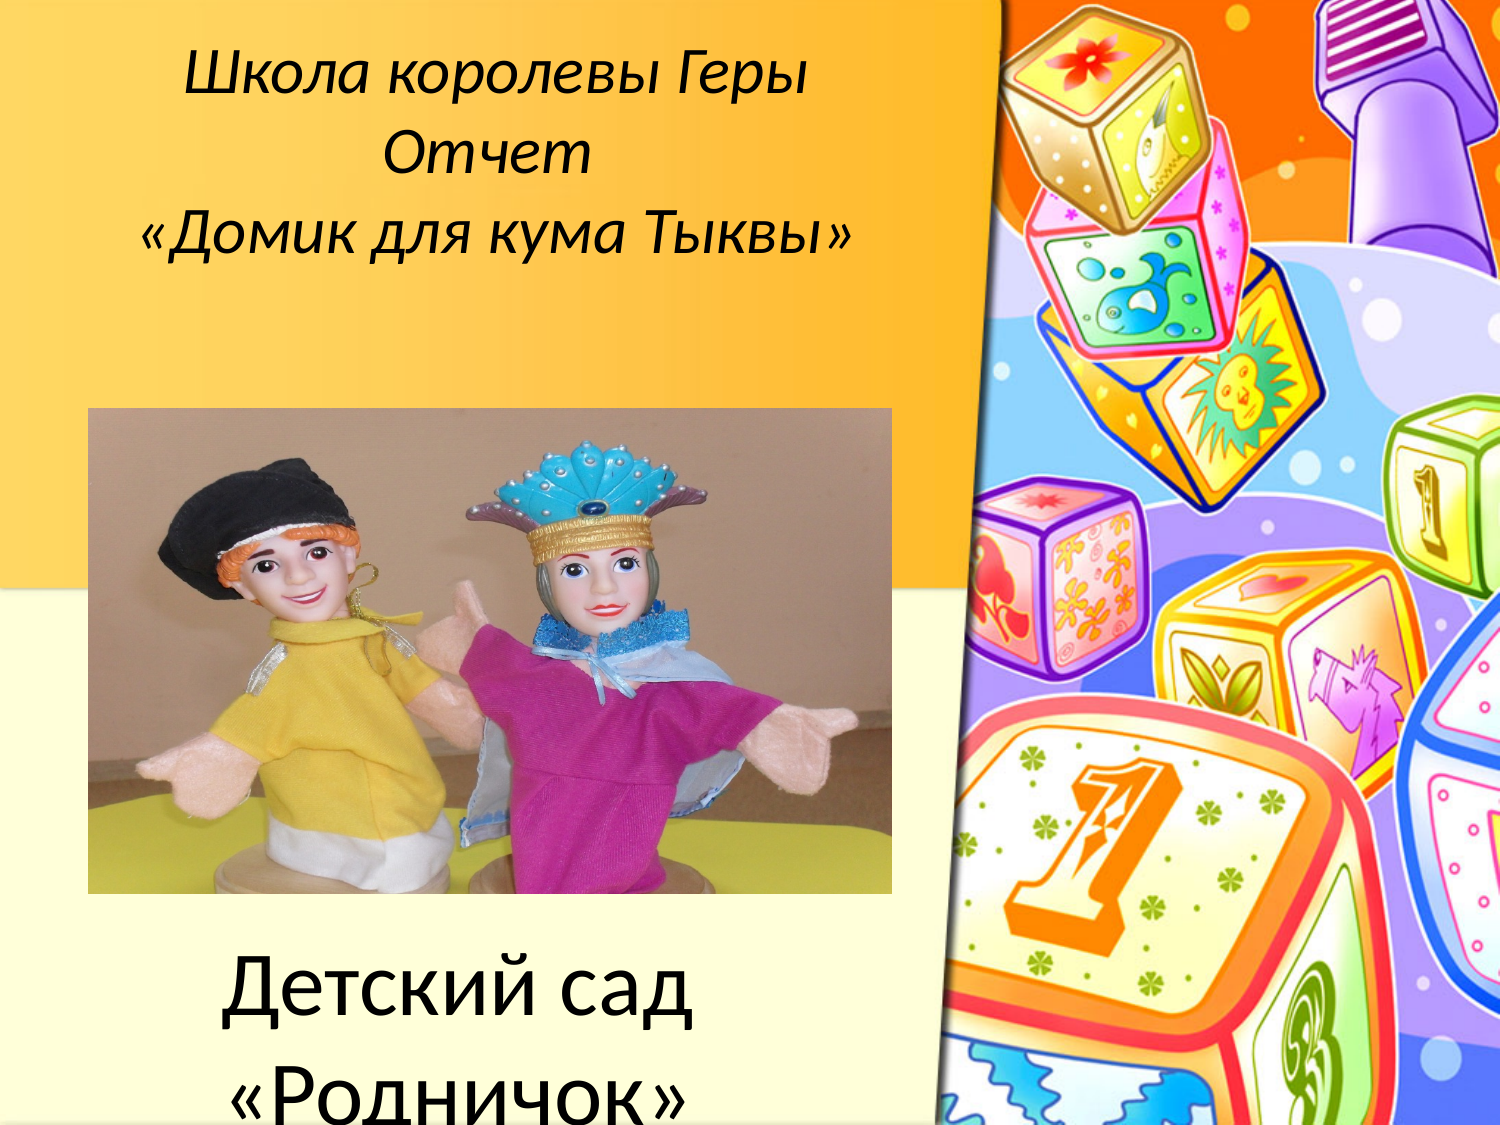

# Школа королевы Геры Отчет «Домик для кума Тыквы»
Детский сад «Родничок»
г. Кондрово